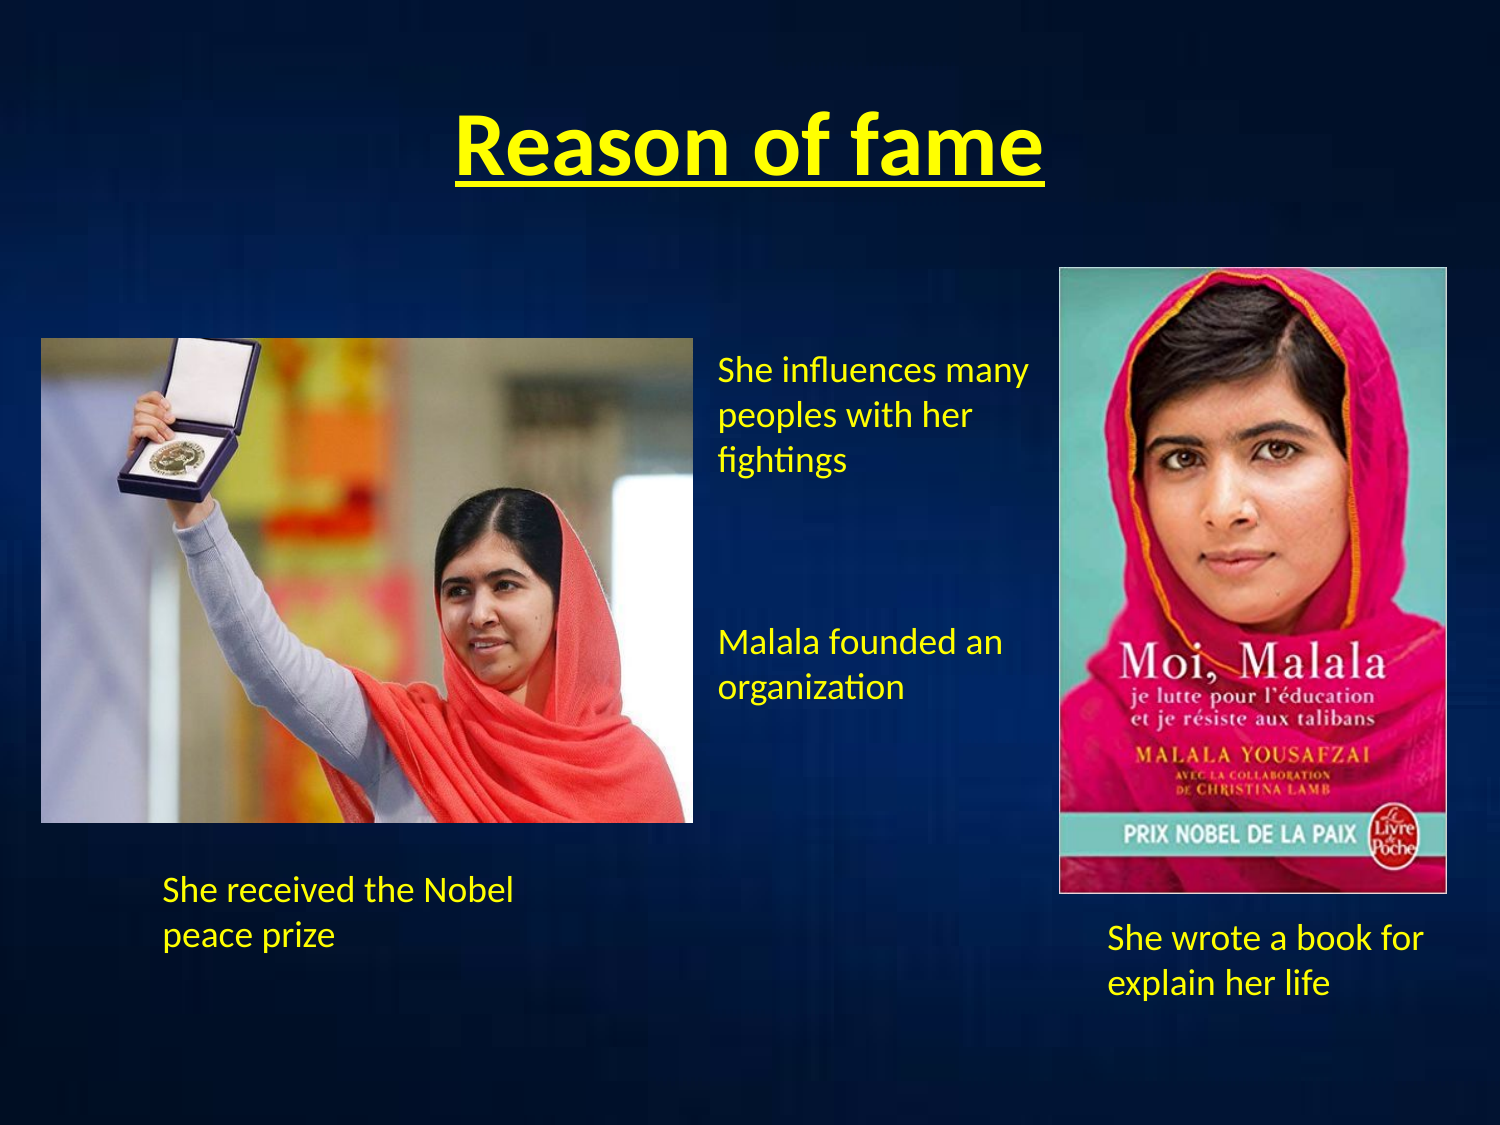

# Reason of fame
She influences many peoples with her fightings
Malala founded an organization
She received the Nobel peace prize
She wrote a book for explain her life